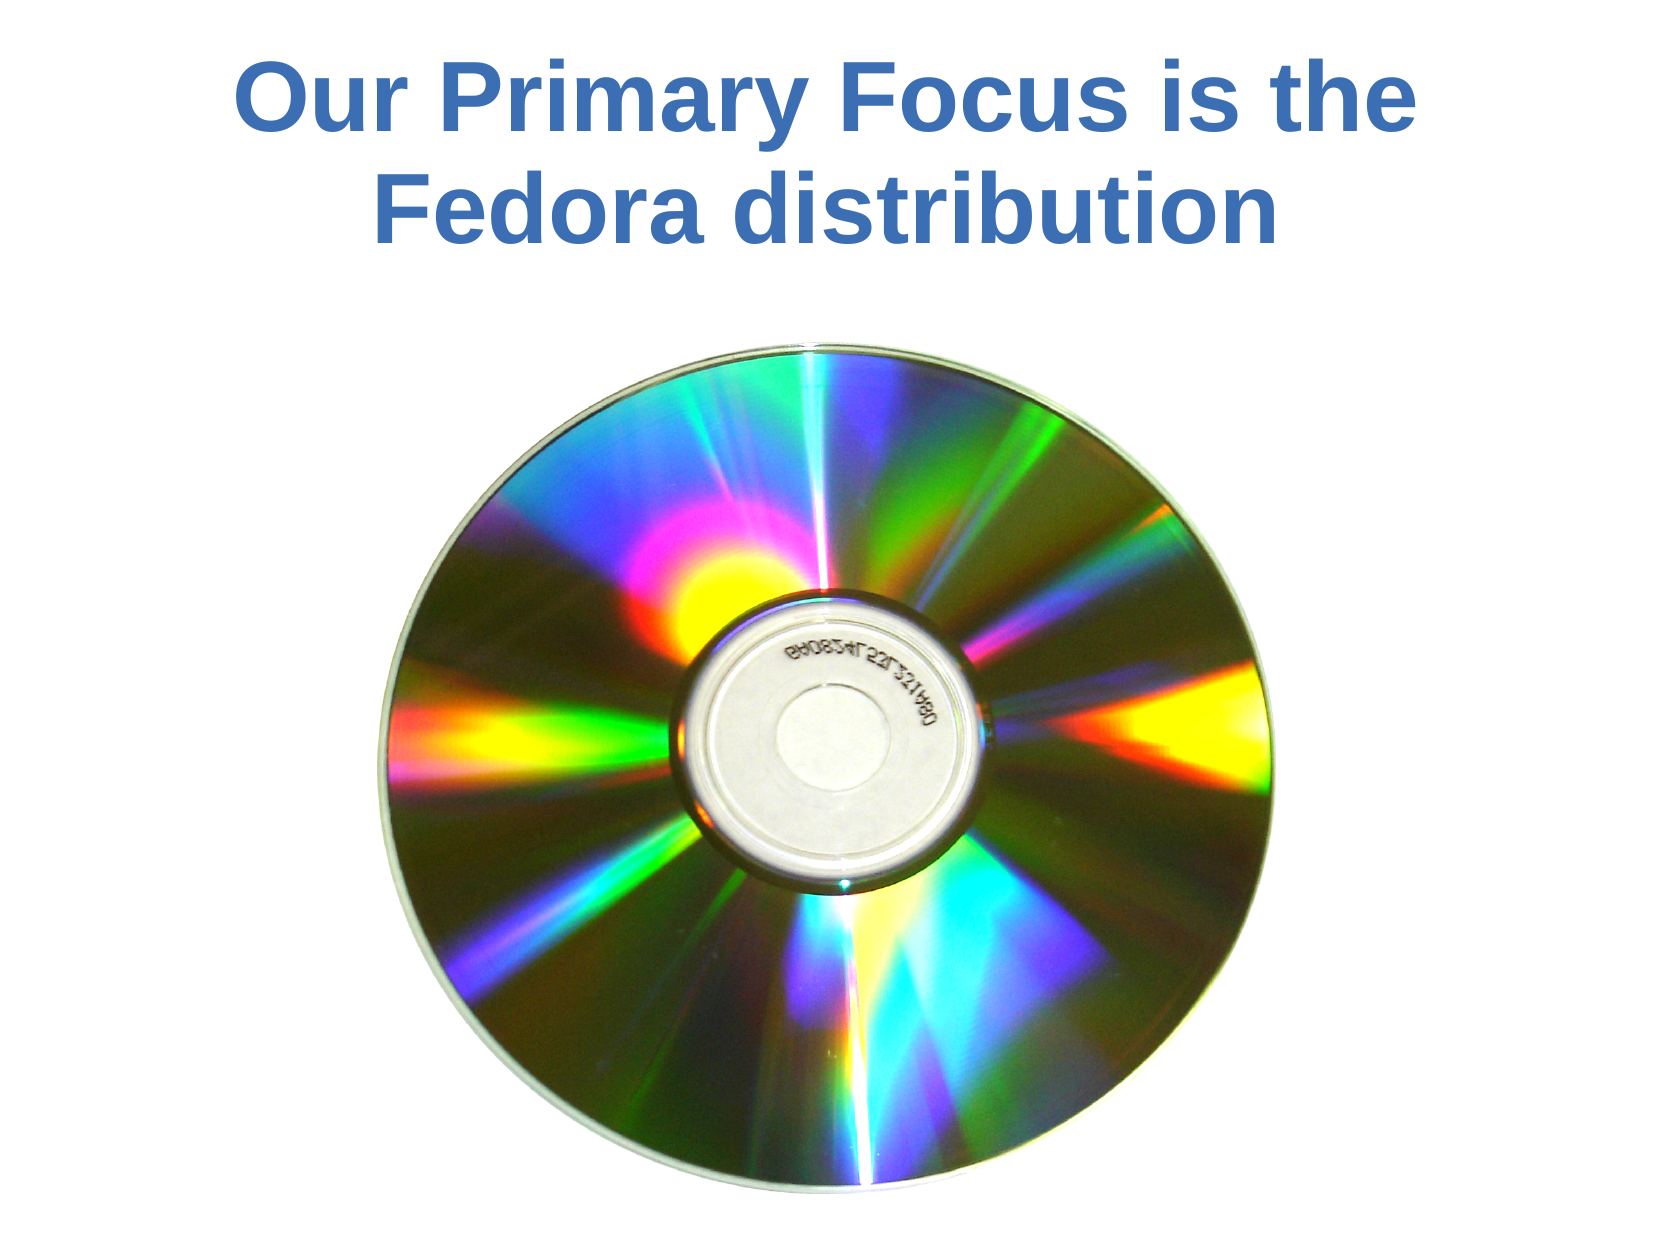

# Our Primary Focus is the Fedora distribution